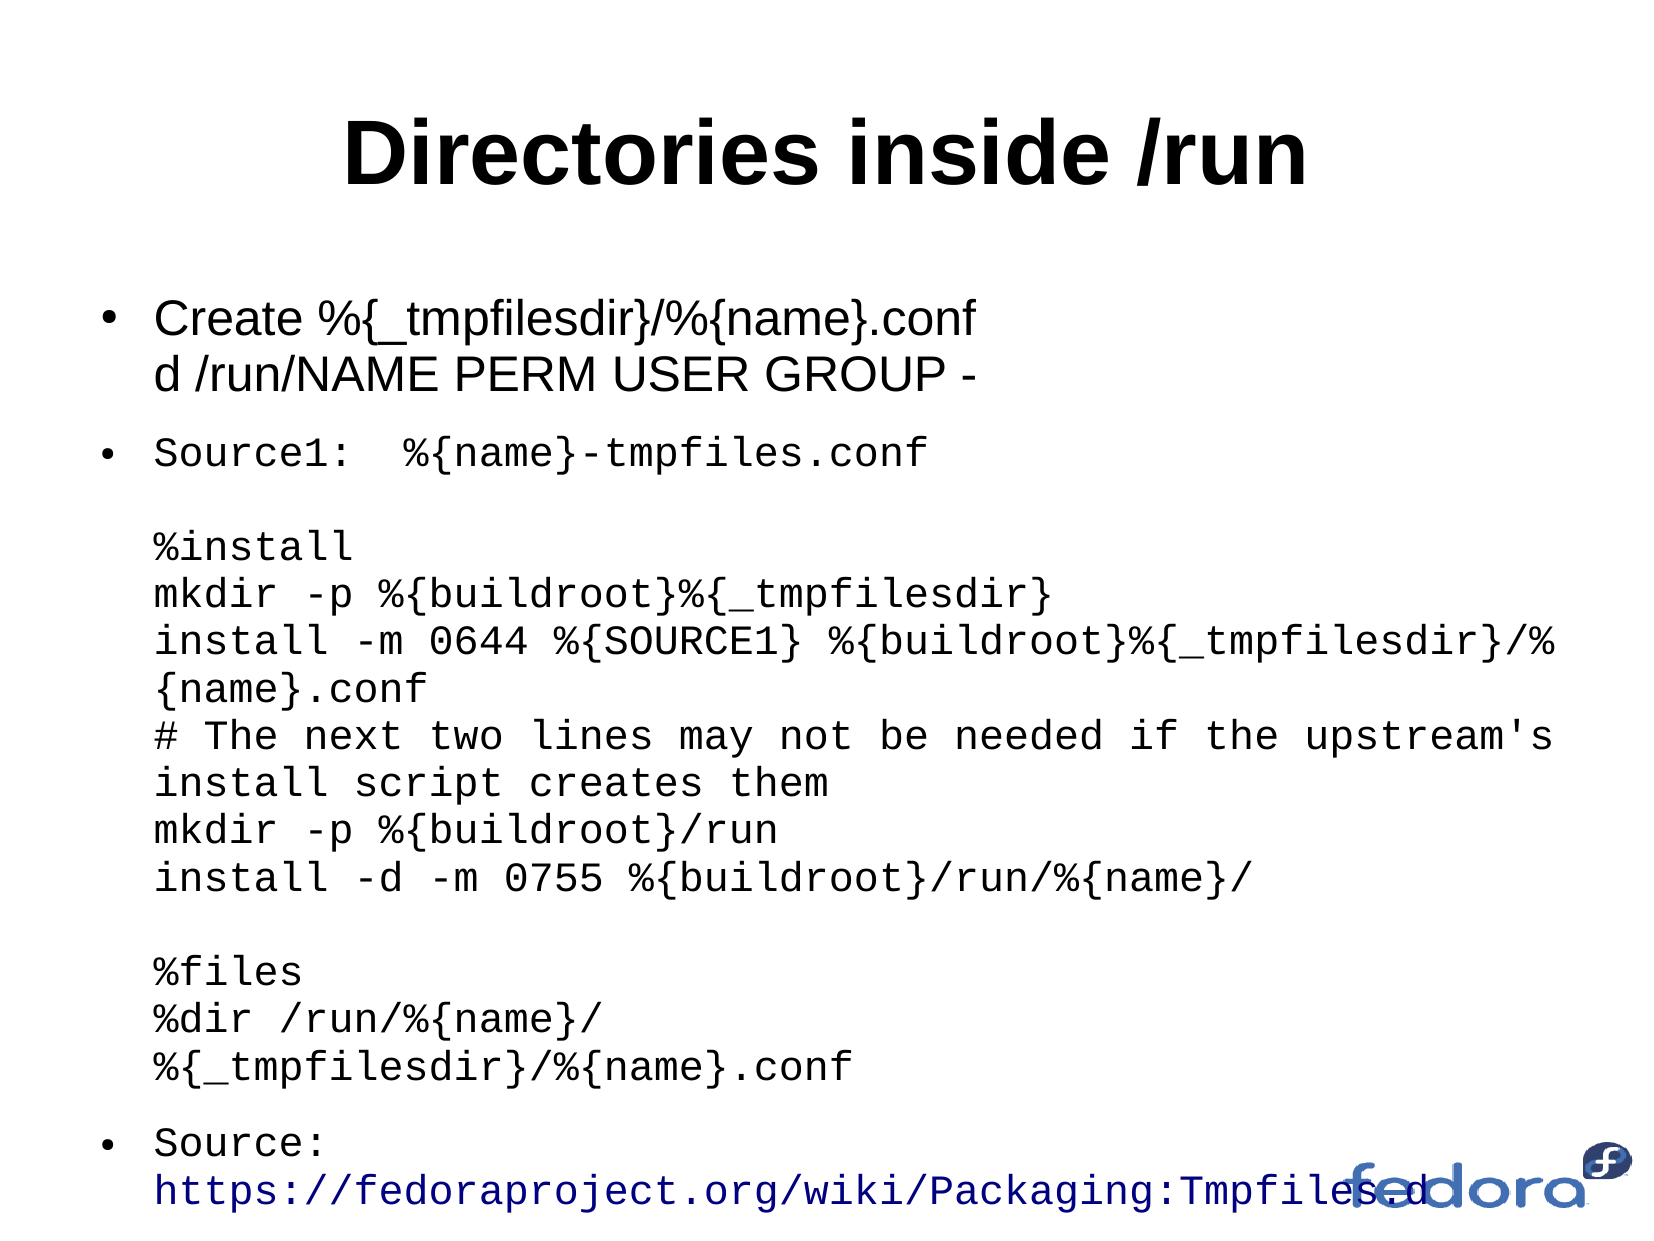

# Directories inside /run
Create %{_tmpfilesdir}/%{name}.conf
d /run/NAME PERM USER GROUP -
Source1: %{name}-tmpfiles.conf
%install
mkdir -p %{buildroot}%{_tmpfilesdir}
install -m 0644 %{SOURCE1} %{buildroot}%{_tmpfilesdir}/%{name}.conf
# The next two lines may not be needed if the upstream's install script creates them
mkdir -p %{buildroot}/run
install -d -m 0755 %{buildroot}/run/%{name}/
%files
%dir /run/%{name}/
%{_tmpfilesdir}/%{name}.conf
Source: https://fedoraproject.org/wiki/Packaging:Tmpfiles.d